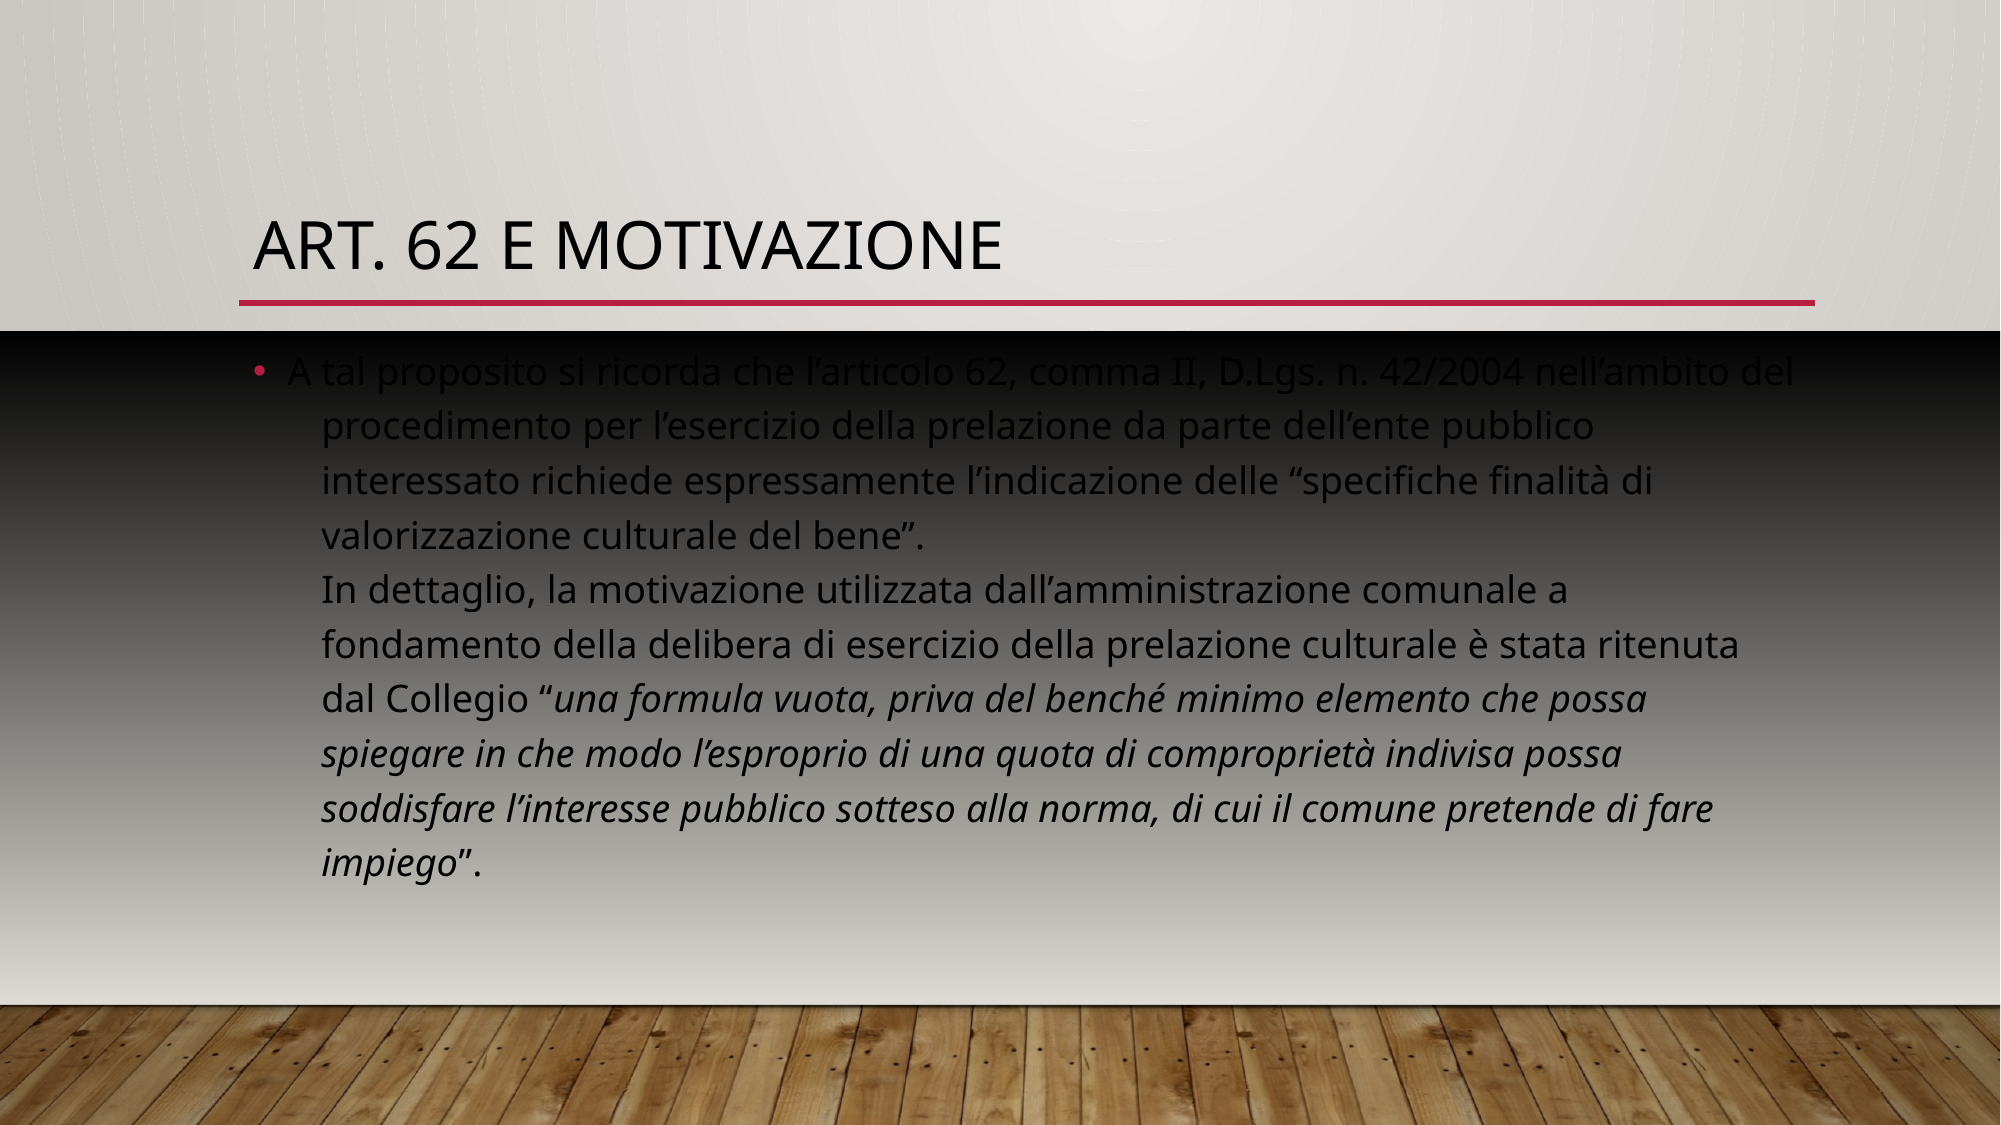

# Art. 62 e motivazione
A tal proposito si ricorda che l’articolo 62, comma II, D.Lgs. n. 42/2004 nell’ambito del procedimento per l’esercizio della prelazione da parte dell’ente pubblico interessato richiede espressamente l’indicazione delle “specifiche finalità di valorizzazione culturale del bene”.
In dettaglio, la motivazione utilizzata dall’amministrazione comunale a fondamento della delibera di esercizio della prelazione culturale è stata ritenuta dal Collegio “una formula vuota, priva del benché minimo elemento che possa spiegare in che modo l’esproprio di una quota di comproprietà indivisa possa soddisfare l’interesse pubblico sotteso alla norma, di cui il comune pretende di fare impiego”.